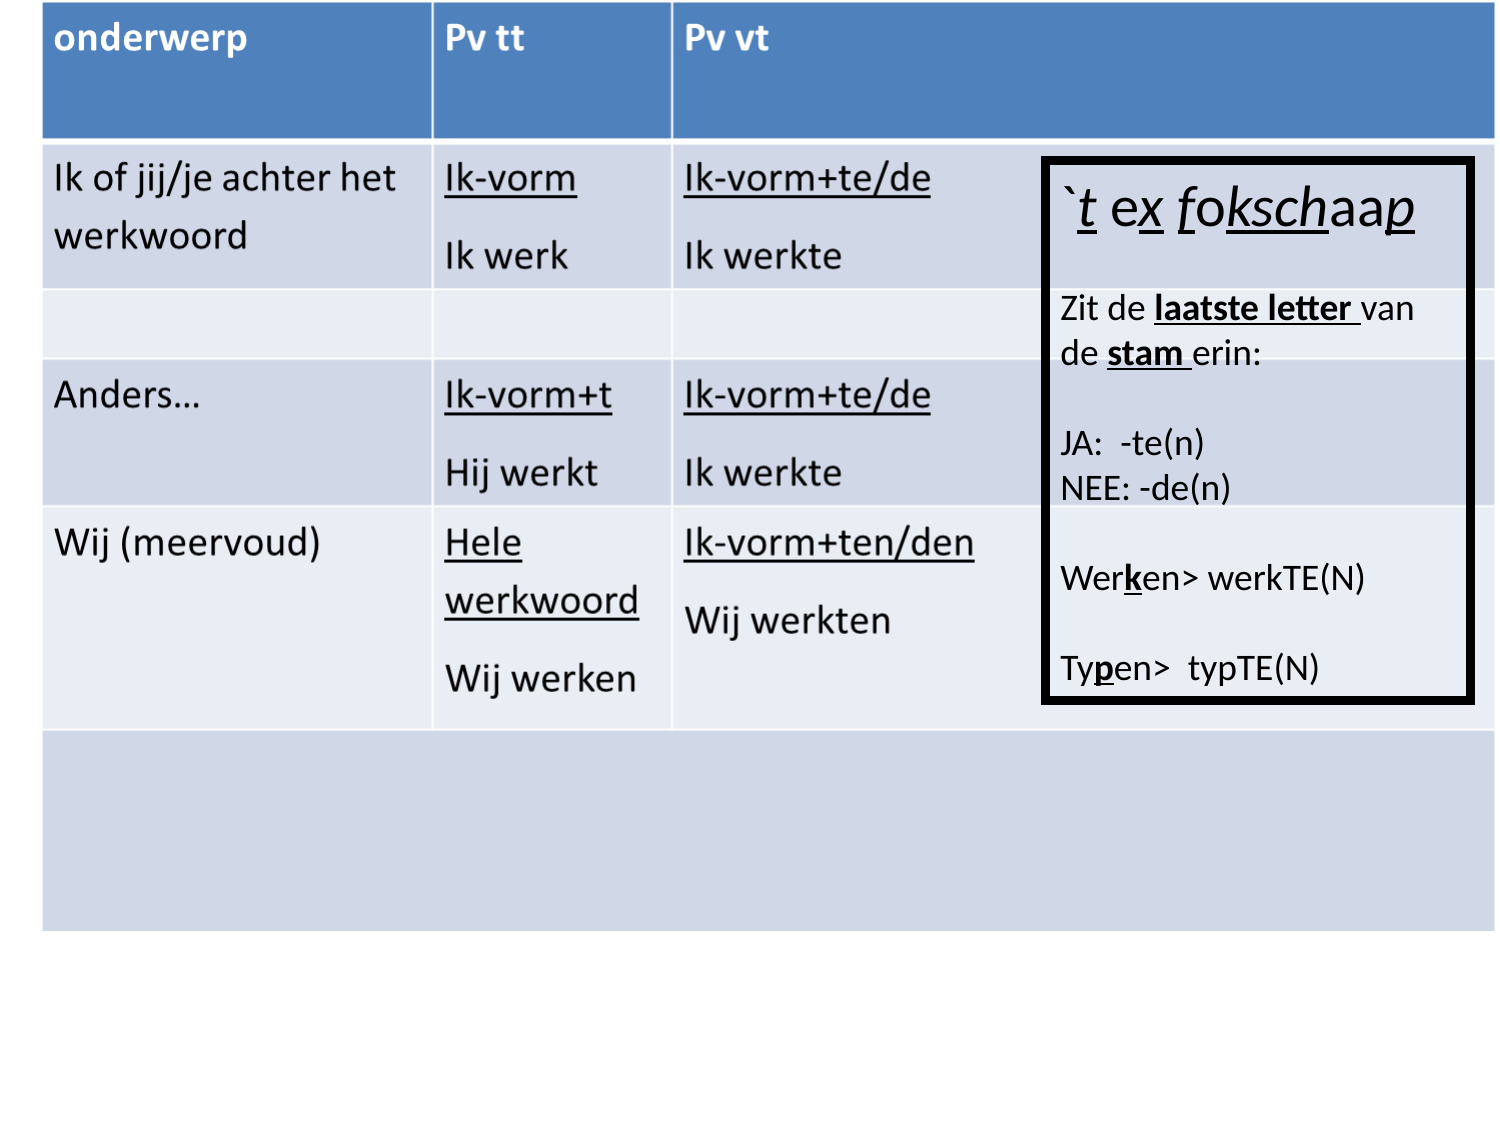

`t ex fokschaap
Zit de laatste letter van de stam erin:
JA: -te(n)
NEE: -de(n)
Werken> werkTE(N)
Typen> typTE(N)